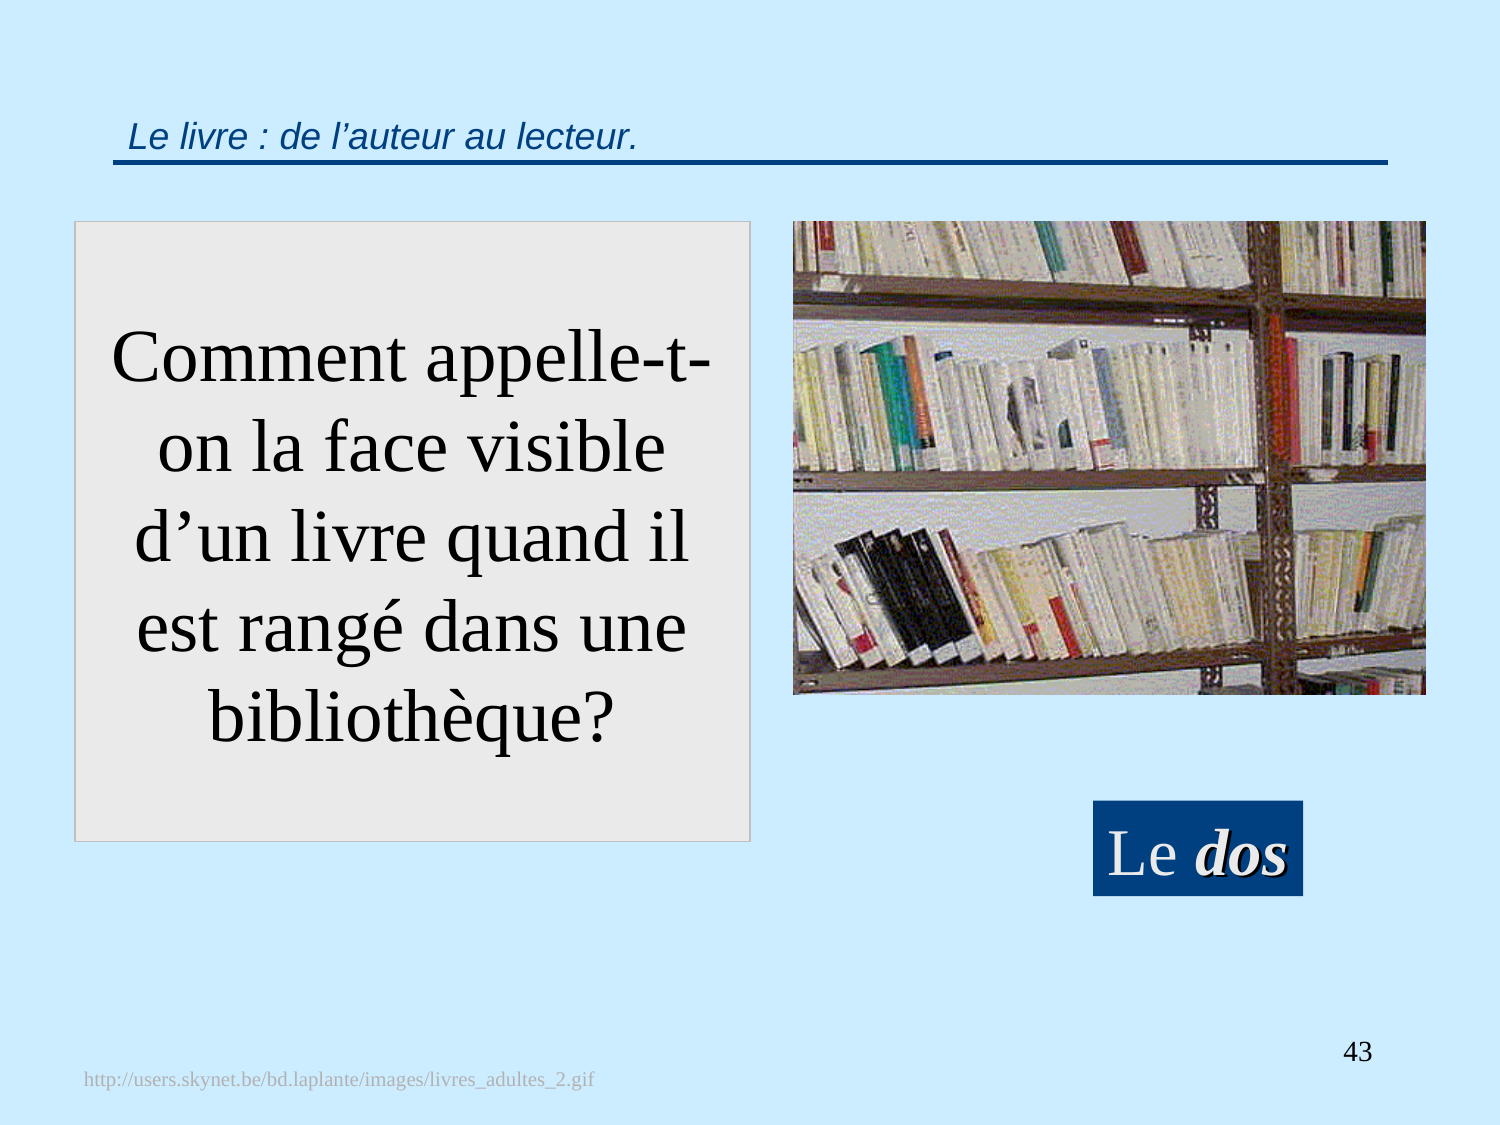

Le livre : de l’auteur au lecteur.
# Comment appelle-t-on la face visible d’un livre quand il est rangé dans une bibliothèque?
Le dos
43
http://users.skynet.be/bd.laplante/images/livres_adultes_2.gif